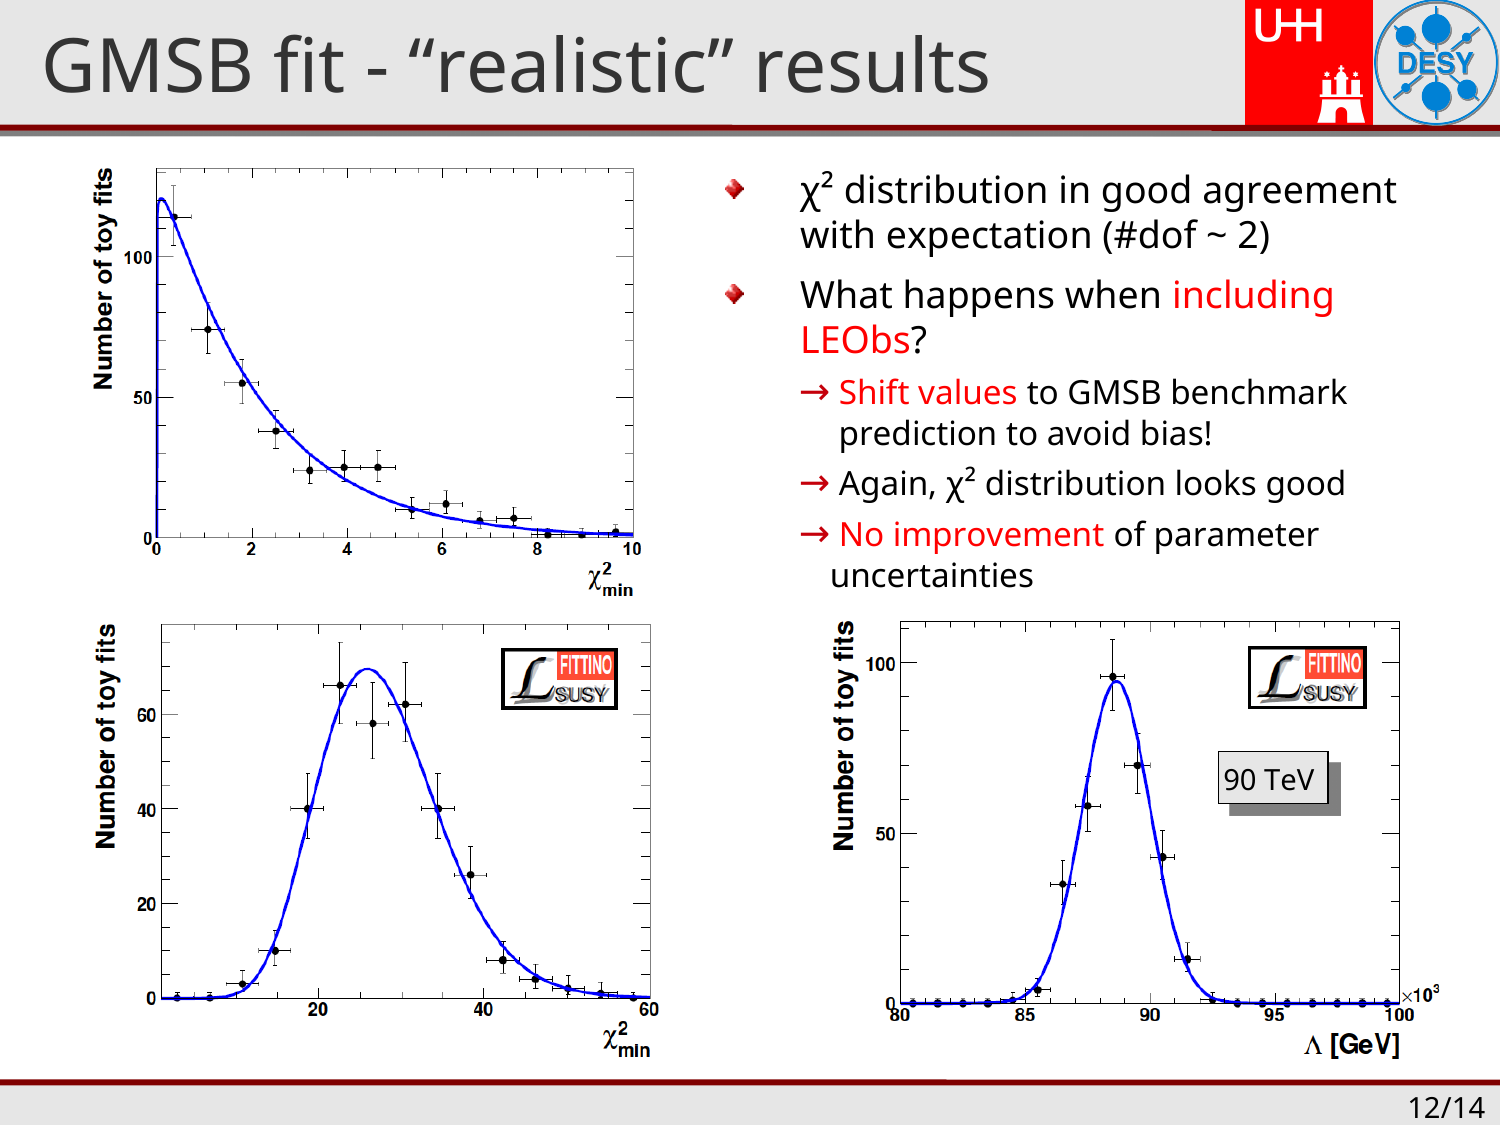

# GMSB fit - “realistic” results
χ² distribution in good agreement with expectation (#dof ~ 2)
What happens when including LEObs?
	→ Shift values to GMSB benchmark prediction to avoid bias!
	→ Again, χ² distribution looks good
	→ No improvement of parameter uncertainties
90 TeV
12